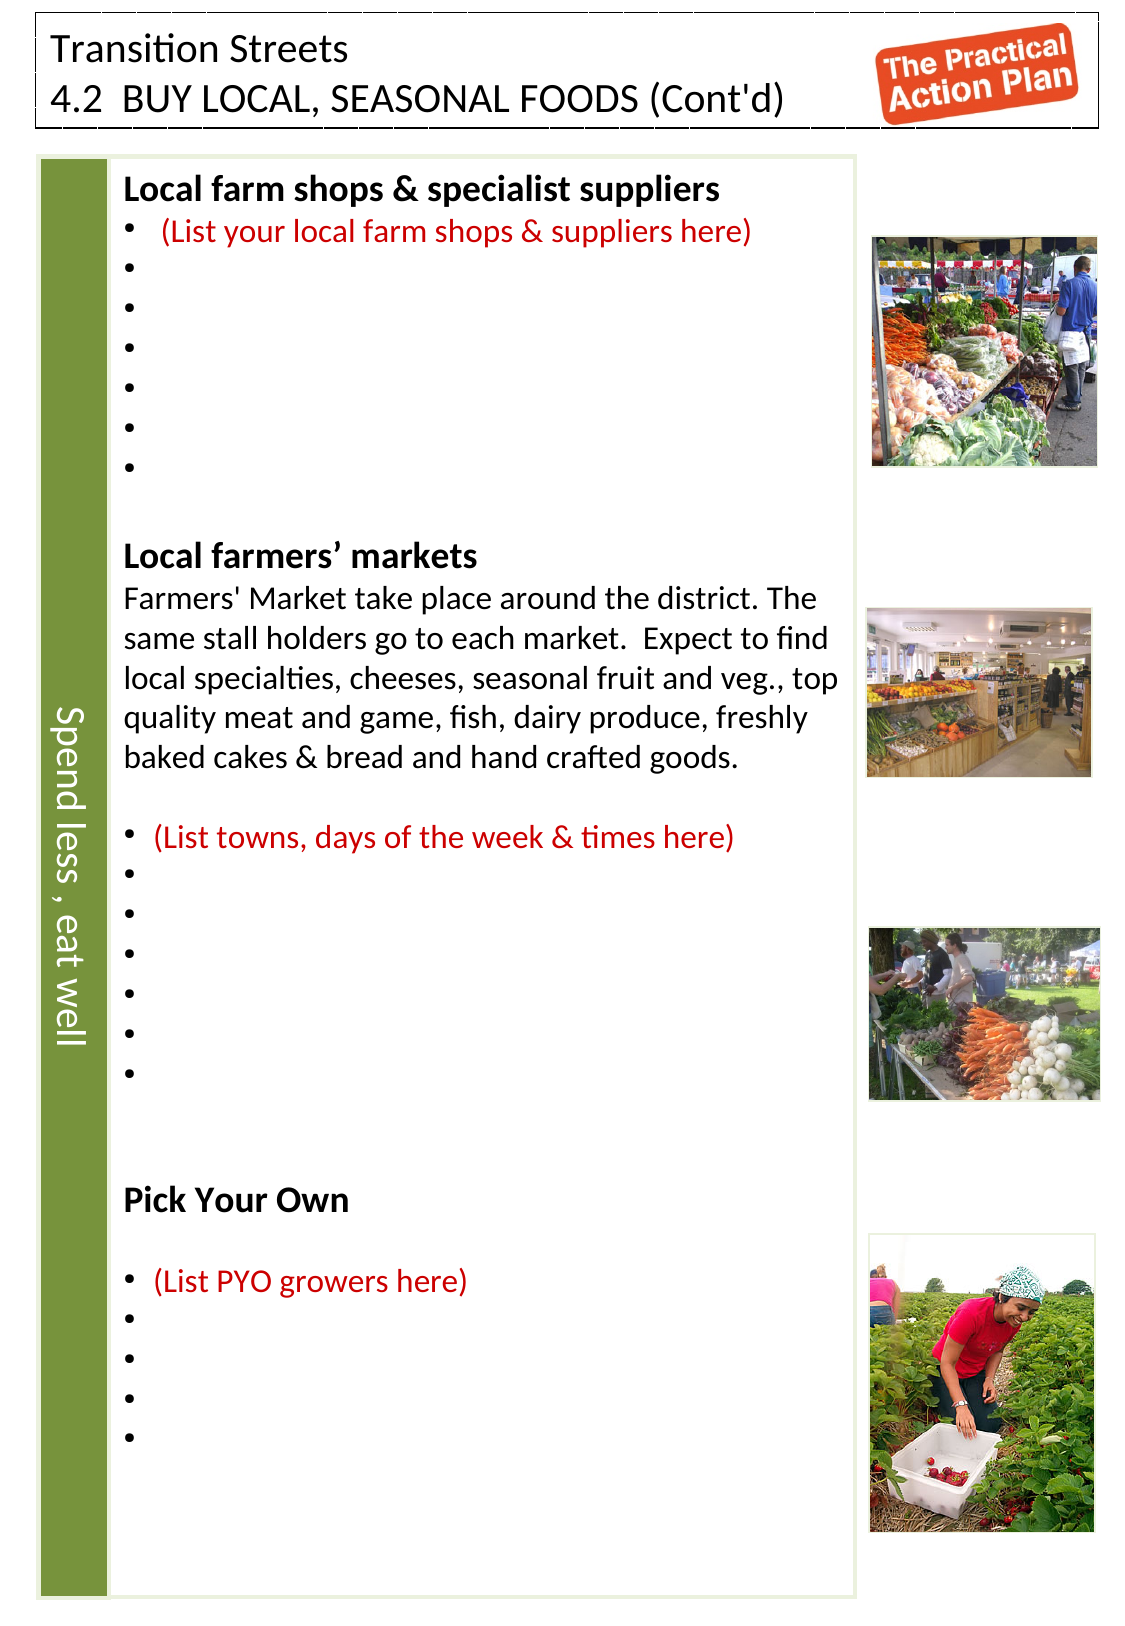

Transition Streets
4.2 BUY LOCAL, SEASONAL FOODS (Cont'd)
Spend less , eat well
Local farm shops & specialist suppliers
 (List your local farm shops & suppliers here)
Local farmers’ markets
Farmers' Market take place around the district. The same stall holders go to each market. Expect to find local specialties, cheeses, seasonal fruit and veg., top quality meat and game, fish, dairy produce, freshly baked cakes & bread and hand crafted goods.
(List towns, days of the week & times here)
Pick Your Own
(List PYO growers here)